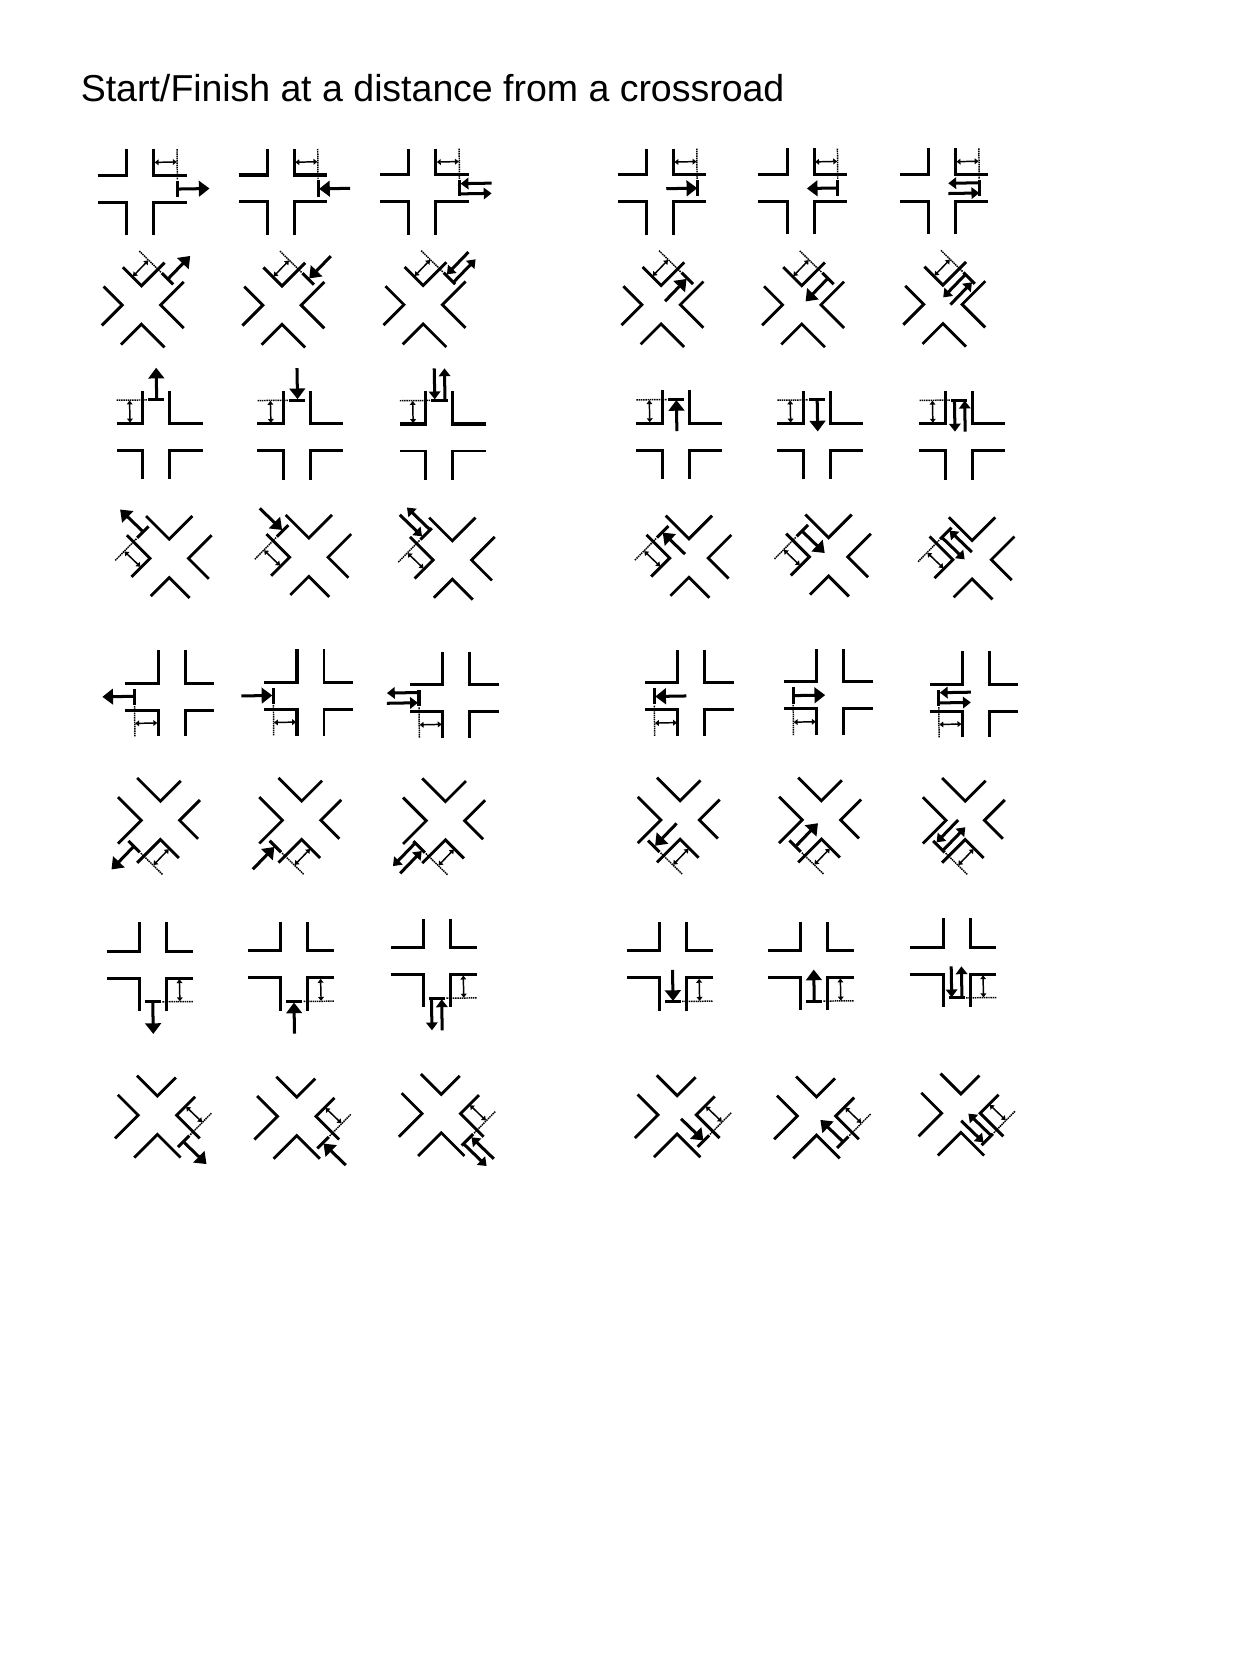

Start/Finish at a distance from a crossroad